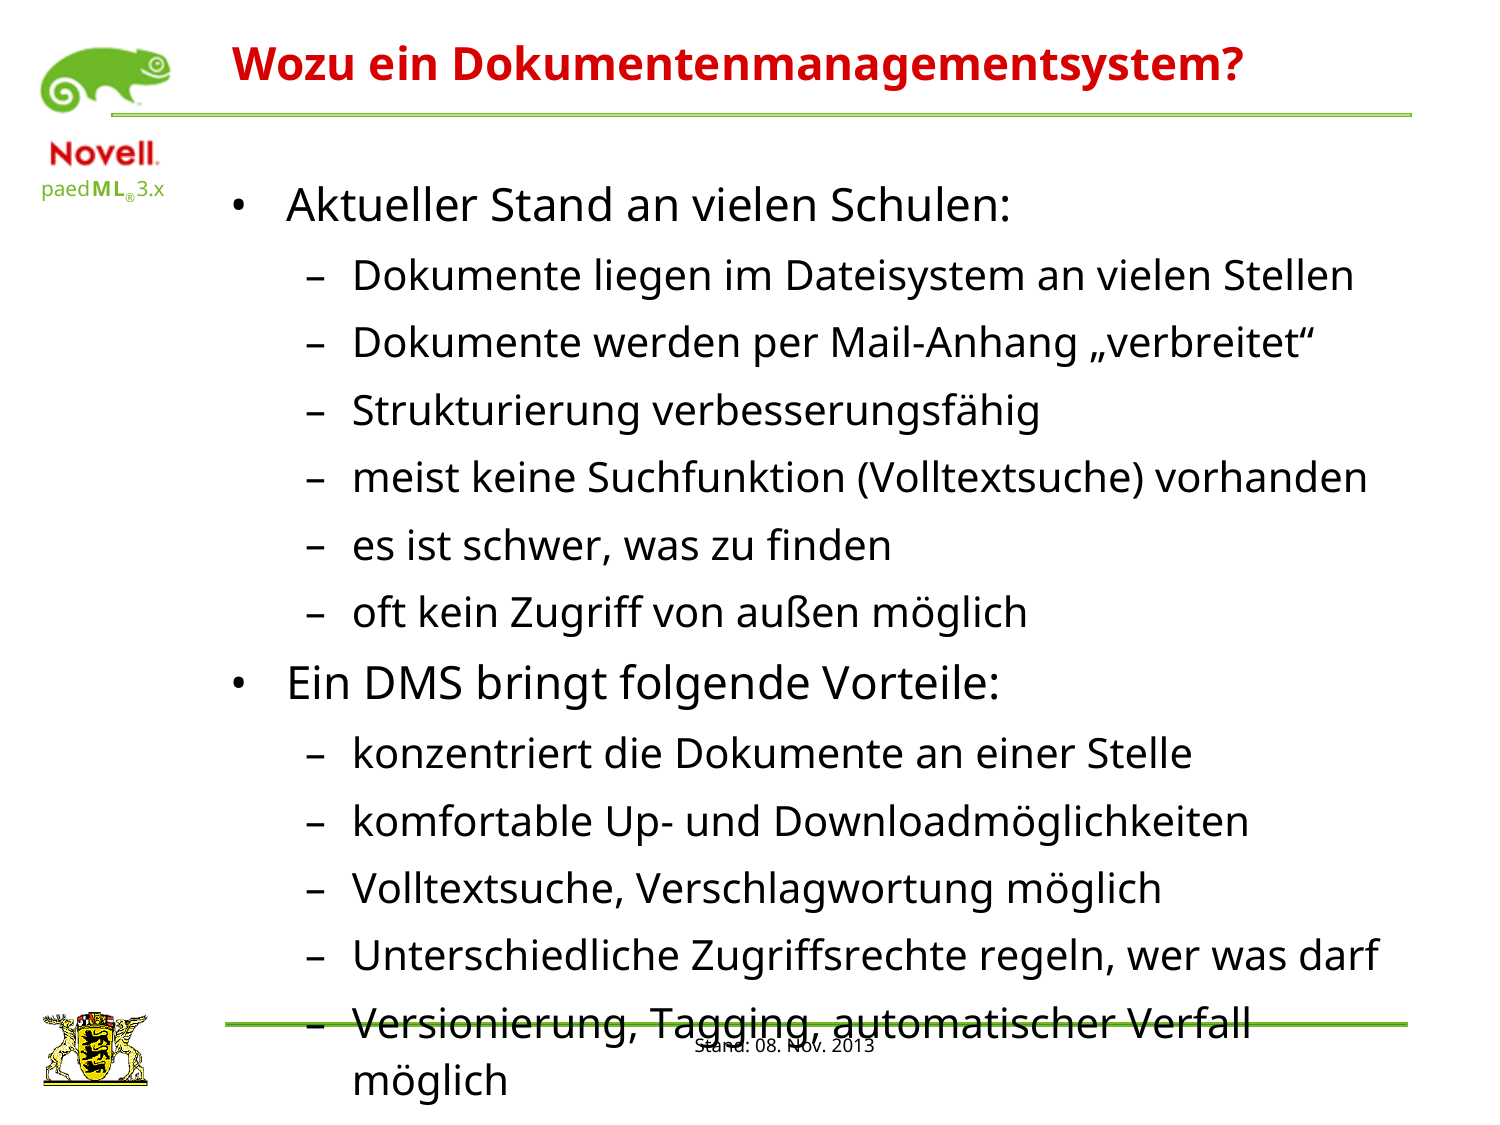

# Wozu ein Dokumentenmanagementsystem?
Aktueller Stand an vielen Schulen:
Dokumente liegen im Dateisystem an vielen Stellen
Dokumente werden per Mail-Anhang „verbreitet“
Strukturierung verbesserungsfähig
meist keine Suchfunktion (Volltextsuche) vorhanden
es ist schwer, was zu finden
oft kein Zugriff von außen möglich
Ein DMS bringt folgende Vorteile:
konzentriert die Dokumente an einer Stelle
komfortable Up- und Downloadmöglichkeiten
Volltextsuche, Verschlagwortung möglich
Unterschiedliche Zugriffsrechte regeln, wer was darf
Versionierung, Tagging, automatischer Verfall möglich
08. Nov. 2013